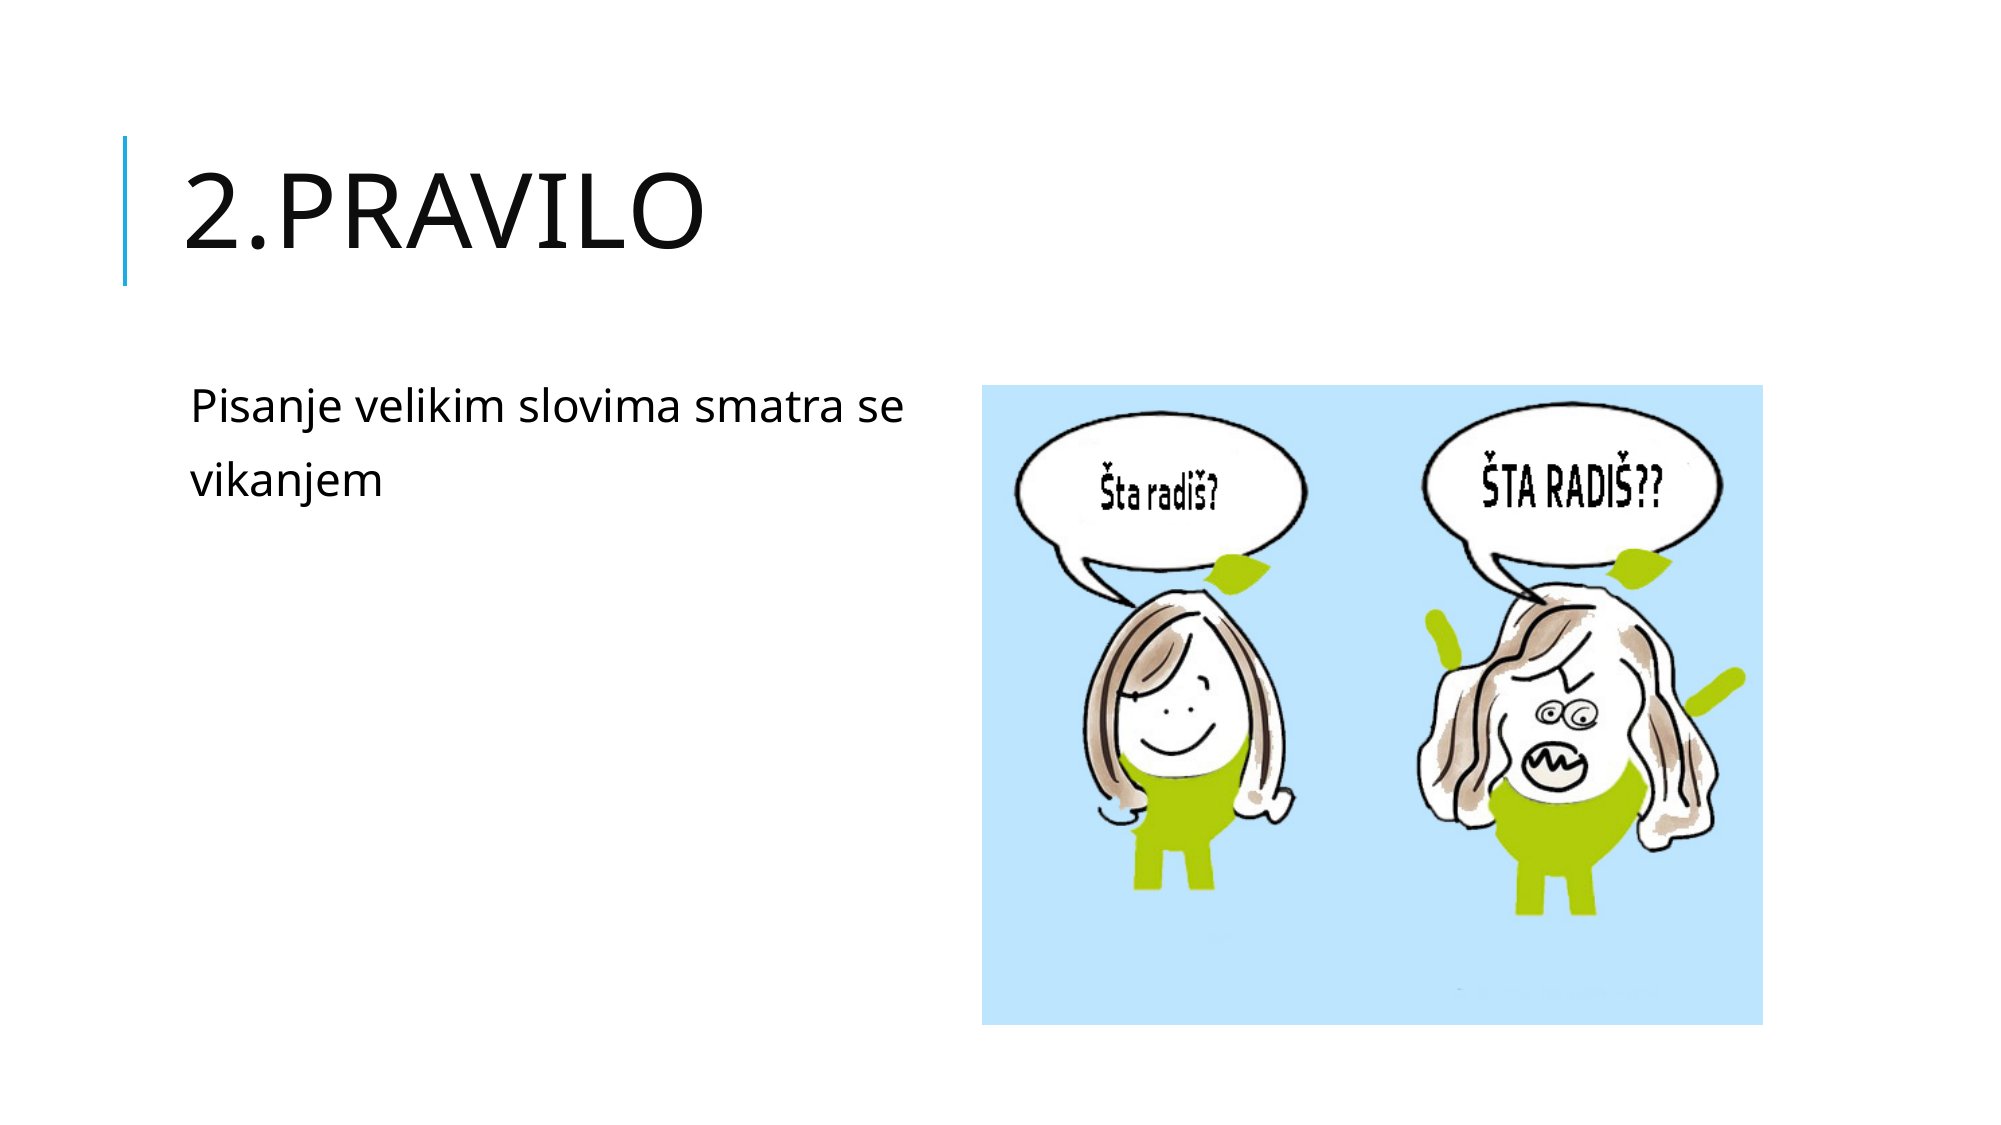

# 2.Pravilo
Pisanje velikim slovima smatra se
vikanjem